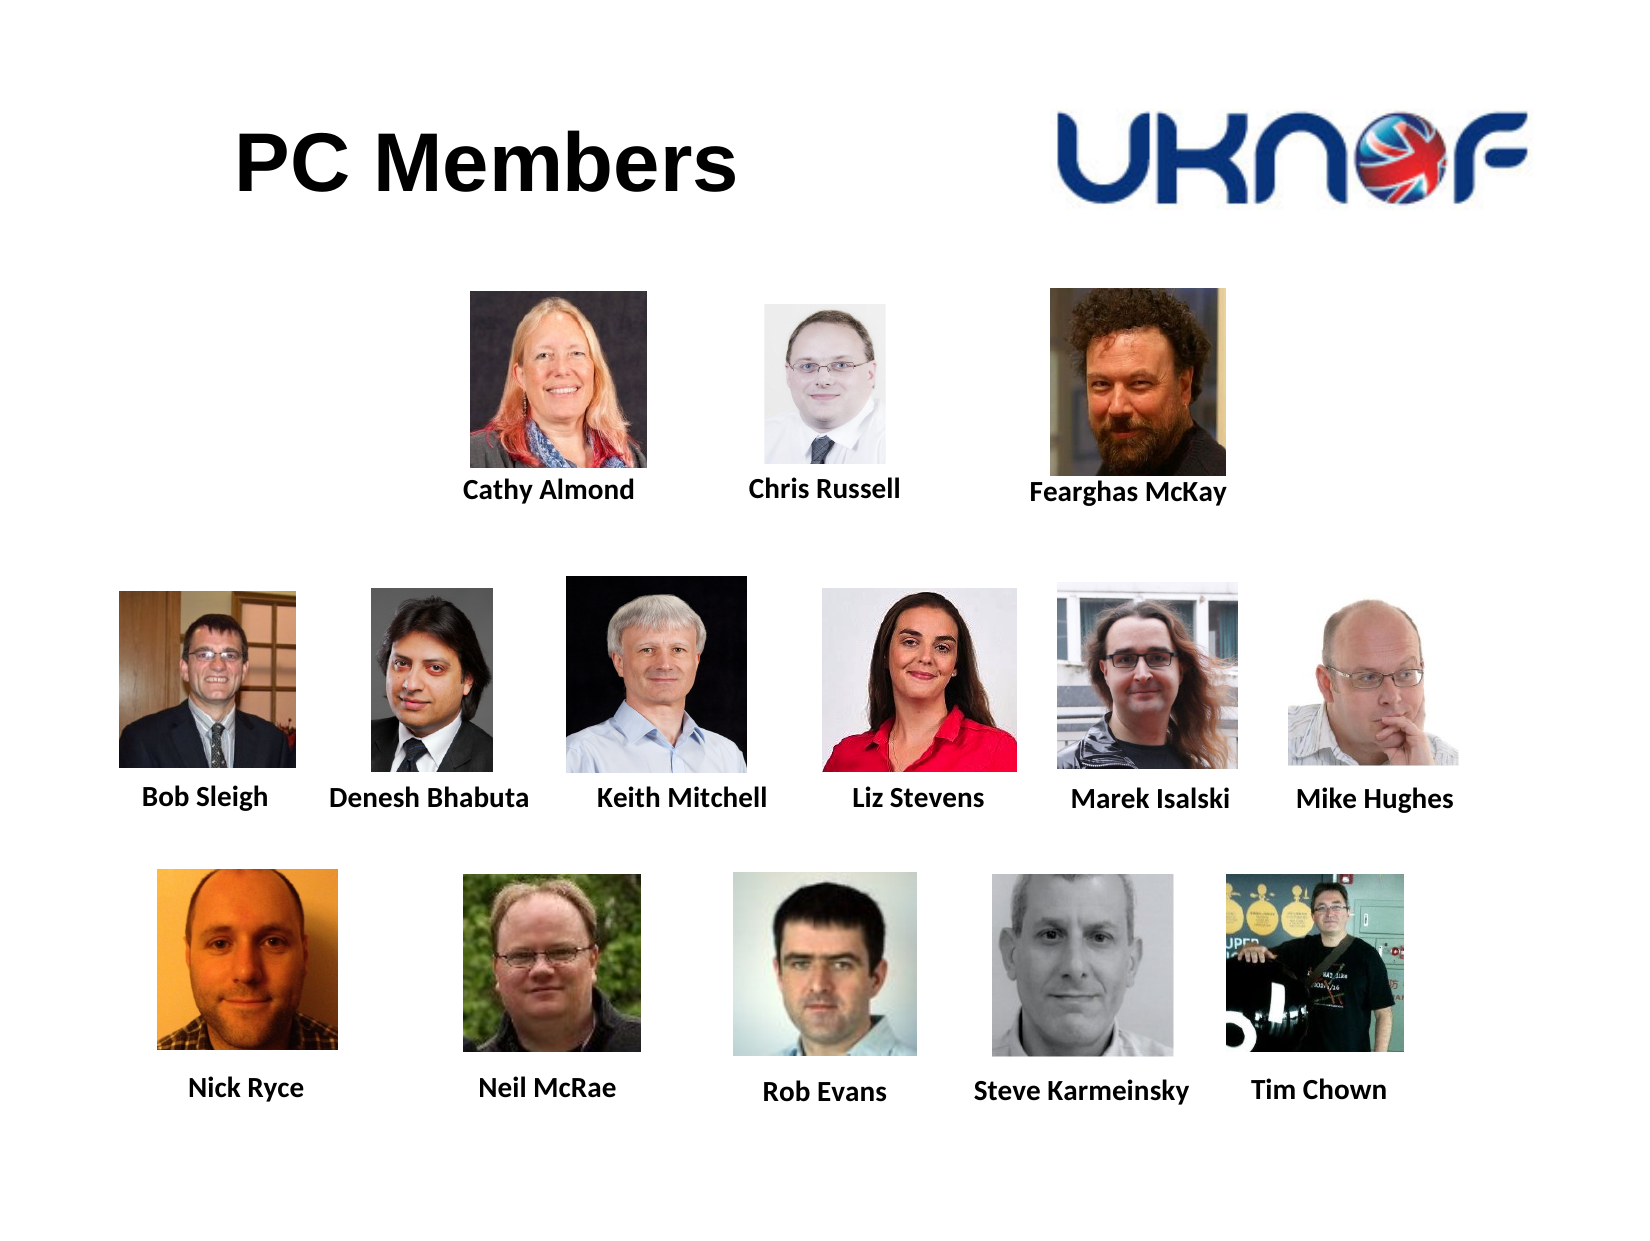

# PC Members
Chris Russell
Cathy Almond
Fearghas McKay
Bob Sleigh
Keith Mitchell
Liz Stevens
Denesh Bhabuta
Marek Isalski
Mike Hughes
Nick Ryce
Neil McRae
Tim Chown
Steve Karmeinsky
Rob Evans